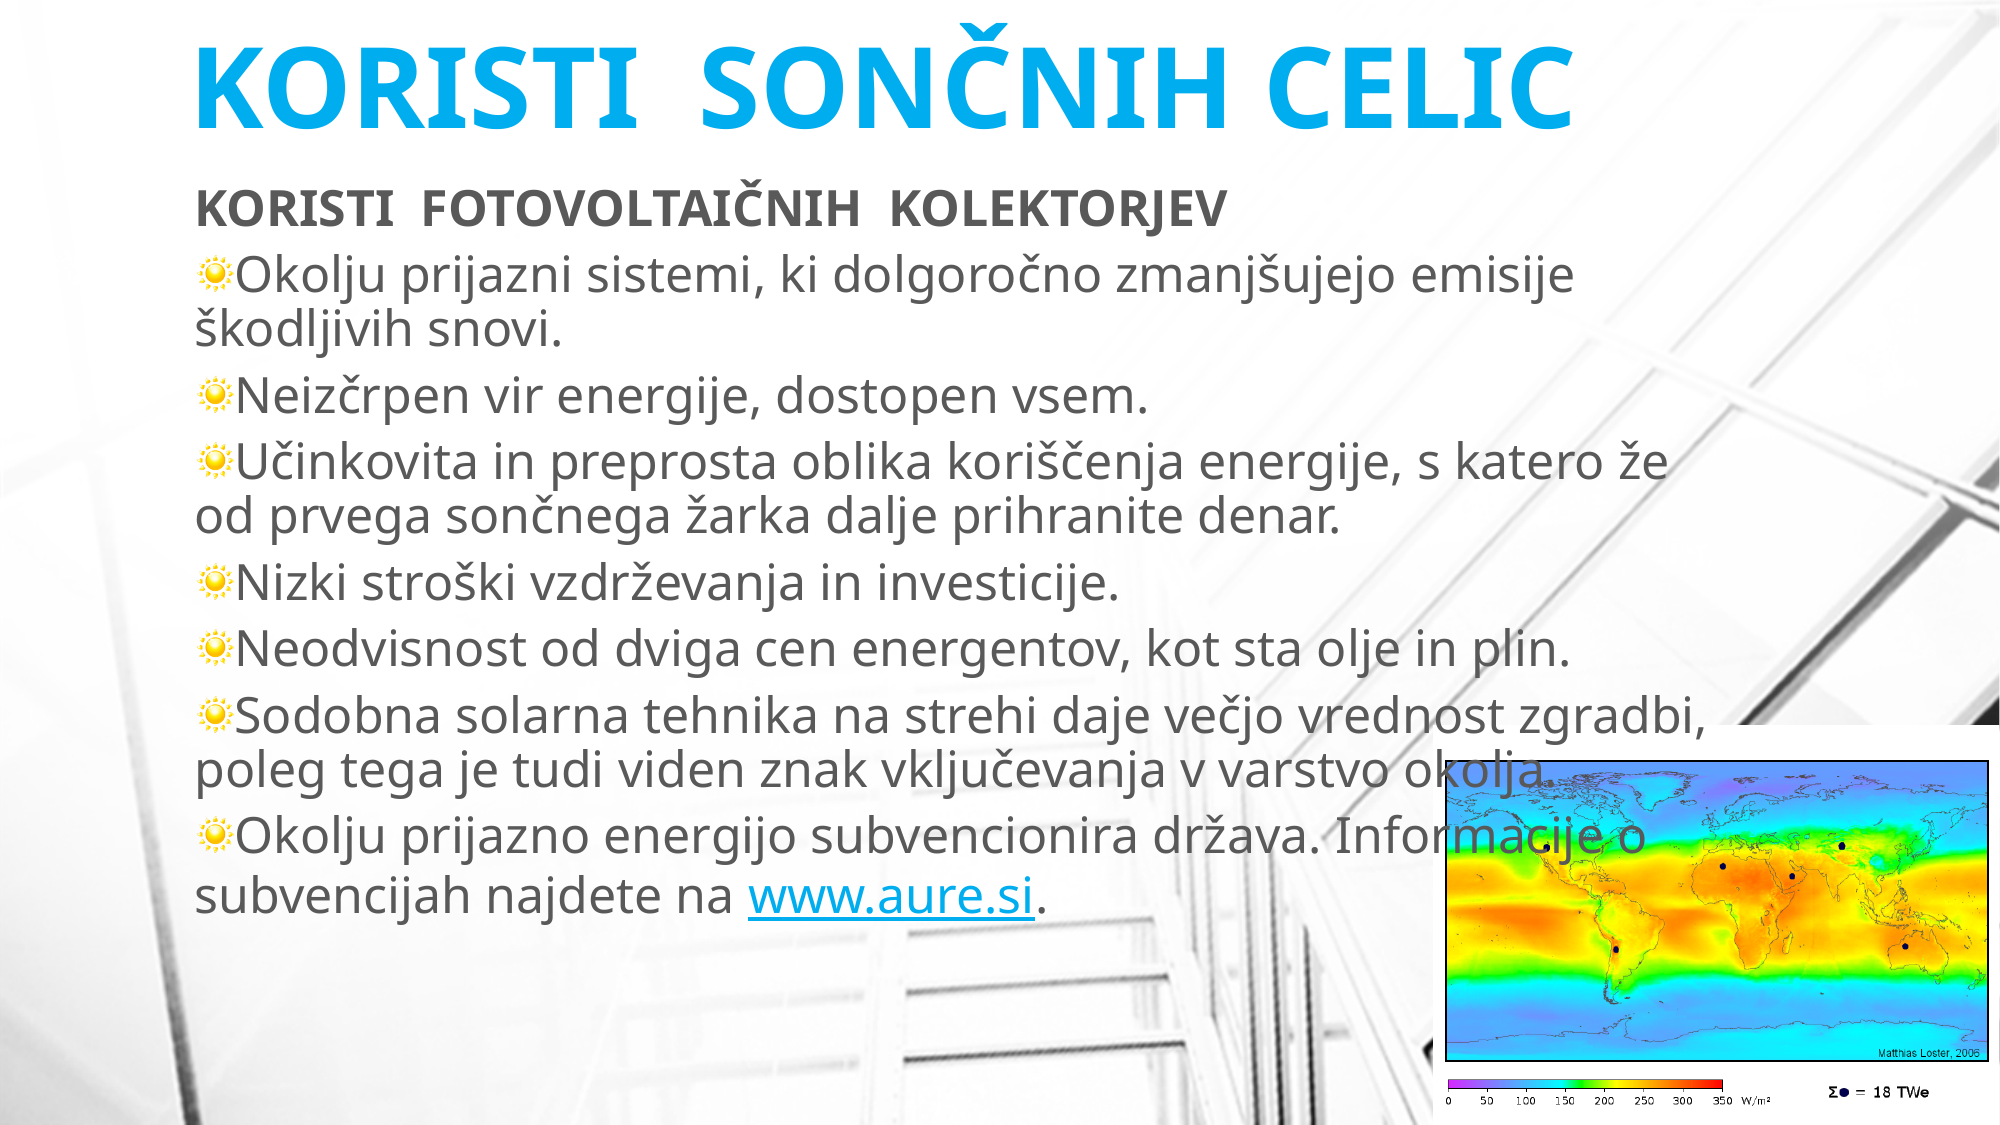

# KORISTI SONČNIH CELIC
KORISTI FOTOVOLTAIČNIH KOLEKTORJEV
Okolju prijazni sistemi, ki dolgoročno zmanjšujejo emisije škodljivih snovi.
Neizčrpen vir energije, dostopen vsem.
Učinkovita in preprosta oblika koriščenja energije, s katero že od prvega sončnega žarka dalje prihranite denar.
Nizki stroški vzdrževanja in investicije.
Neodvisnost od dviga cen energentov, kot sta olje in plin.
Sodobna solarna tehnika na strehi daje večjo vrednost zgradbi, poleg tega je tudi viden znak vključevanja v varstvo okolja.
Okolju prijazno energijo subvencionira država. Informacije o subvencijah najdete na www.aure.si.